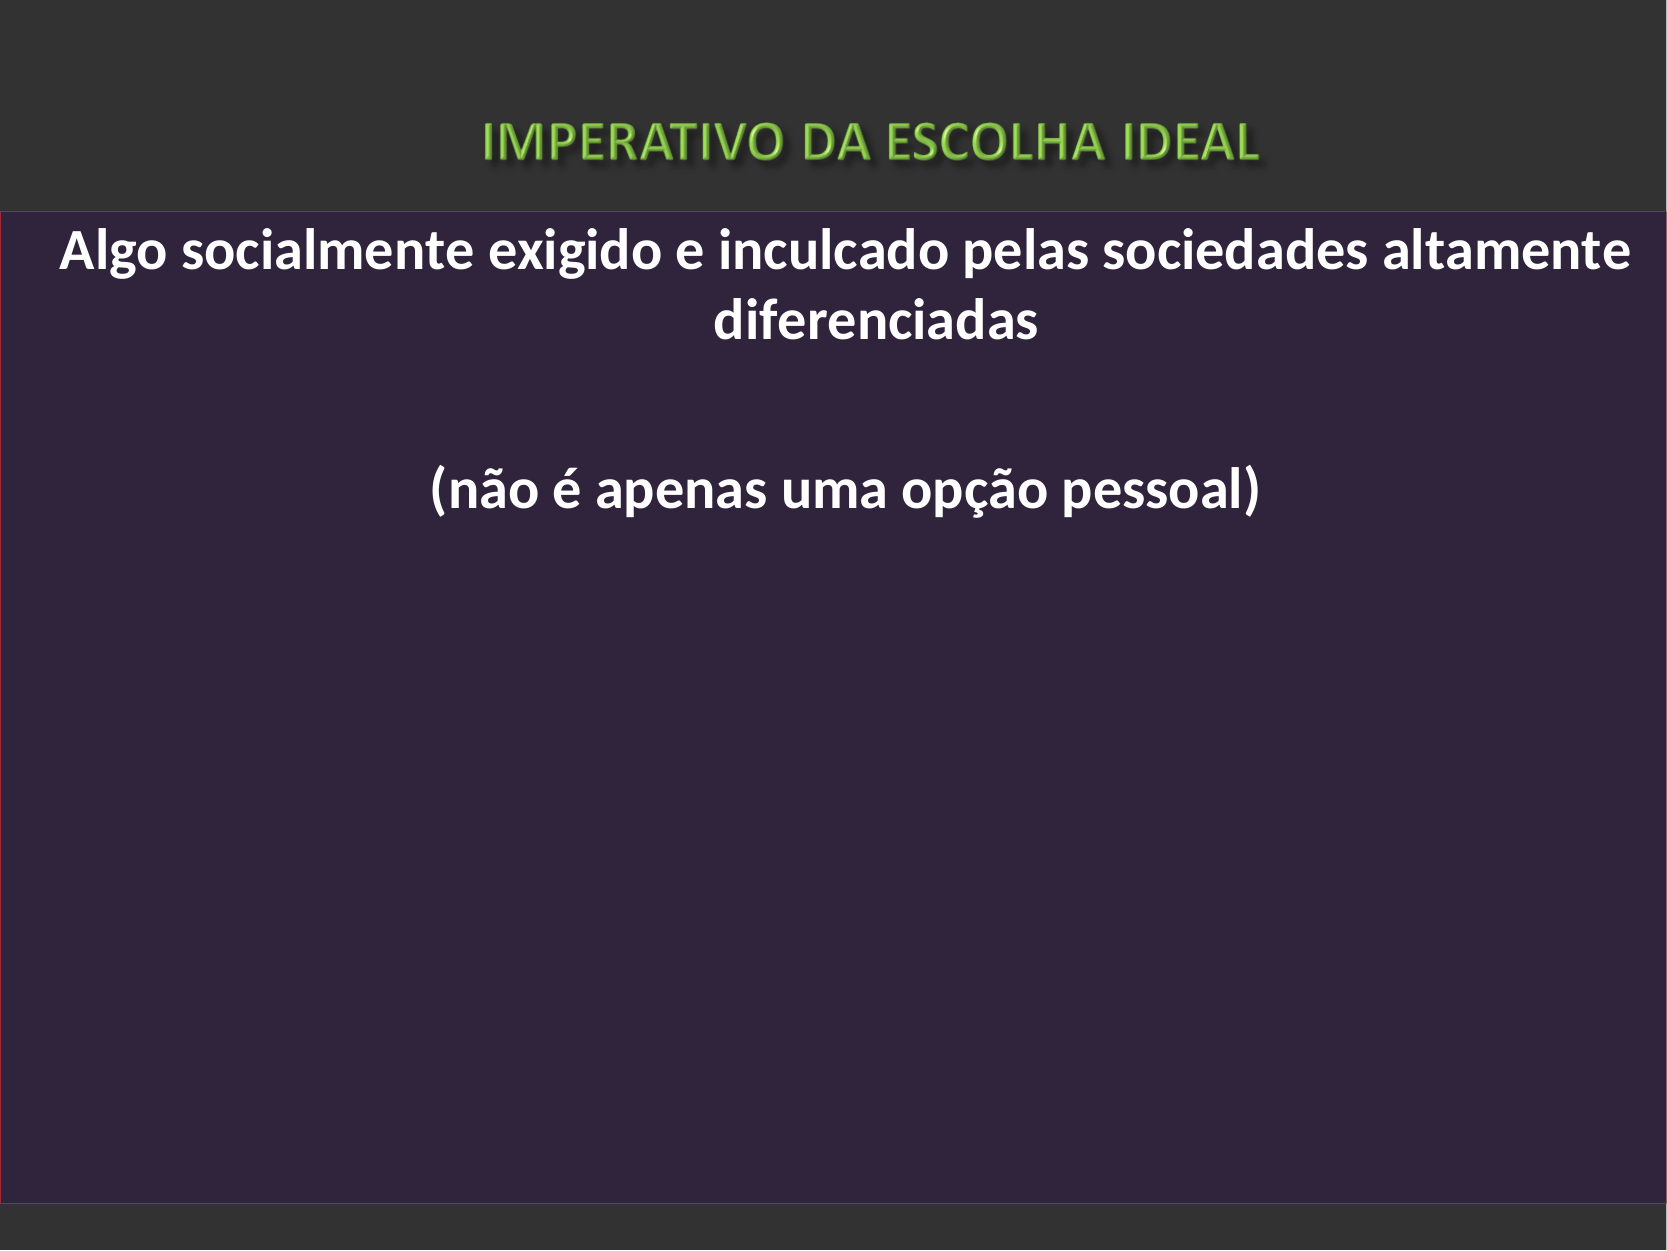

# Algo socialmente exigido e inculcado pelas sociedades altamente diferenciadas
(não é apenas uma opção pessoal)